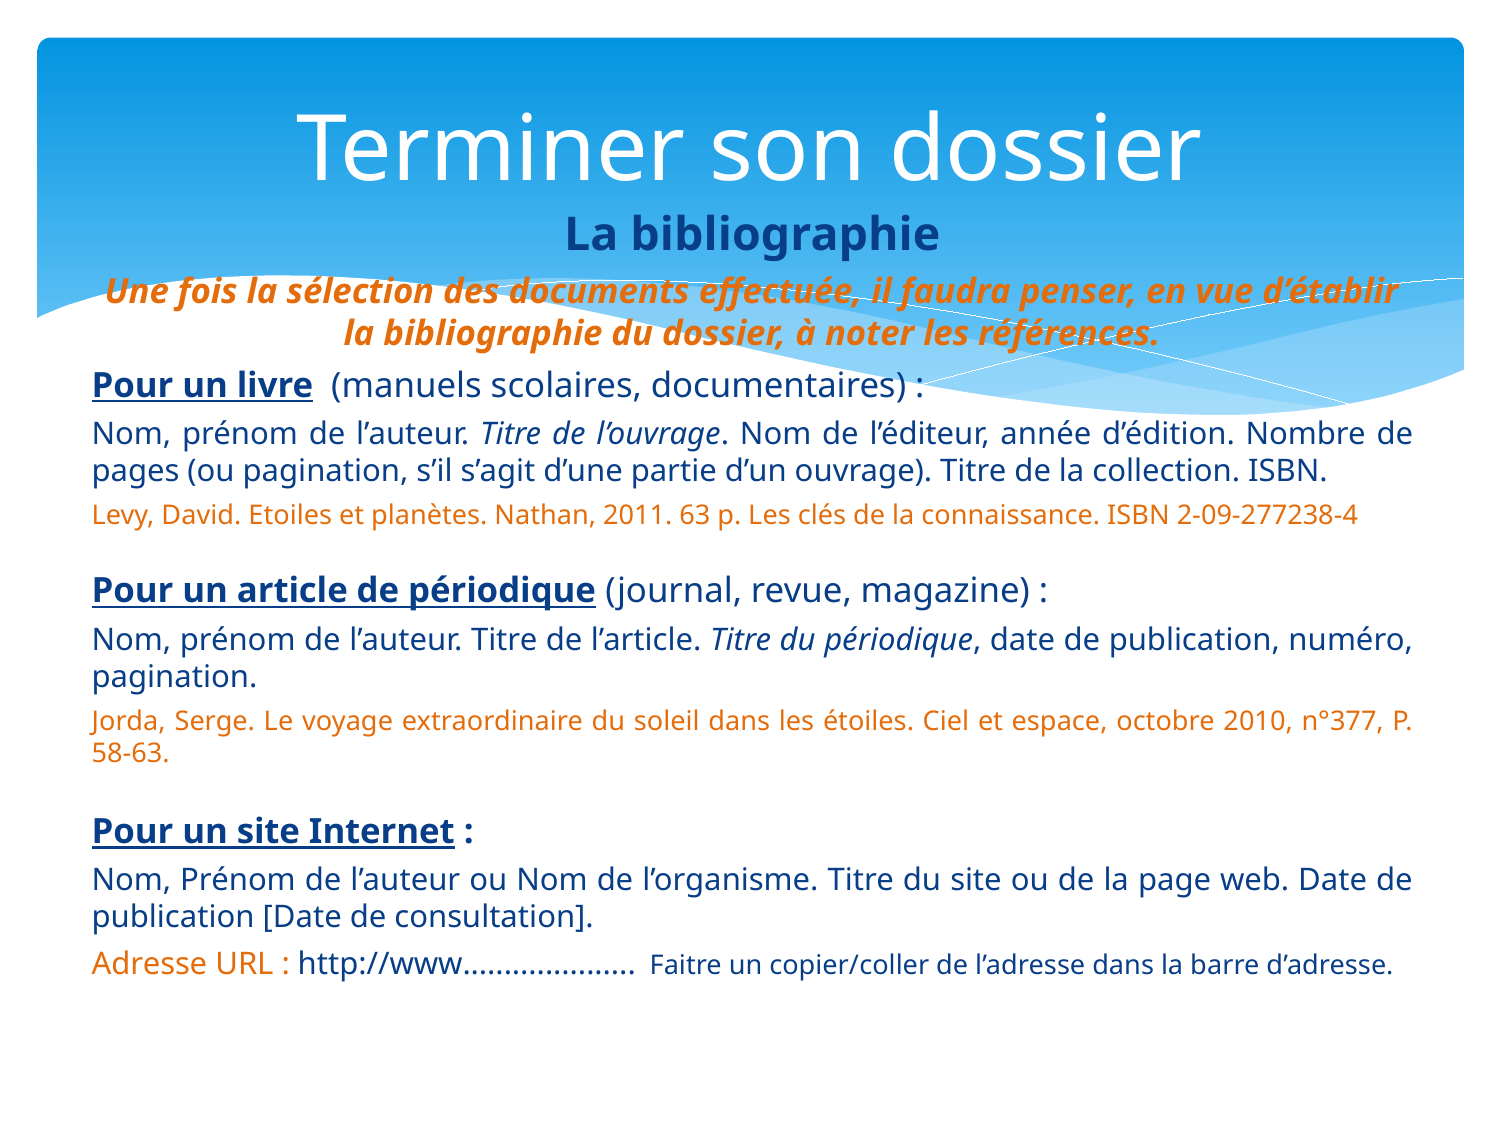

Terminer son dossier
# La bibliographie
Une fois la sélection des documents effectuée, il faudra penser, en vue d’établir la bibliographie du dossier, à noter les références.
Pour un livre (manuels scolaires, documentaires) :
Nom, prénom de l’auteur. Titre de l’ouvrage. Nom de l’éditeur, année d’édition. Nombre de pages (ou pagination, s’il s’agit d’une partie d’un ouvrage). Titre de la collection. ISBN.
Levy, David. Etoiles et planètes. Nathan, 2011. 63 p. Les clés de la connaissance. ISBN 2-09-277238-4
Pour un article de périodique (journal, revue, magazine) :
Nom, prénom de l’auteur. Titre de l’article. Titre du périodique, date de publication, numéro, pagination.
Jorda, Serge. Le voyage extraordinaire du soleil dans les étoiles. Ciel et espace, octobre 2010, n°377, P. 58-63.
Pour un site Internet :
Nom, Prénom de l’auteur ou Nom de l’organisme. Titre du site ou de la page web. Date de publication [Date de consultation].
Adresse URL : http://www.....................	Faitre un copier/coller de l’adresse dans la barre d’adresse.